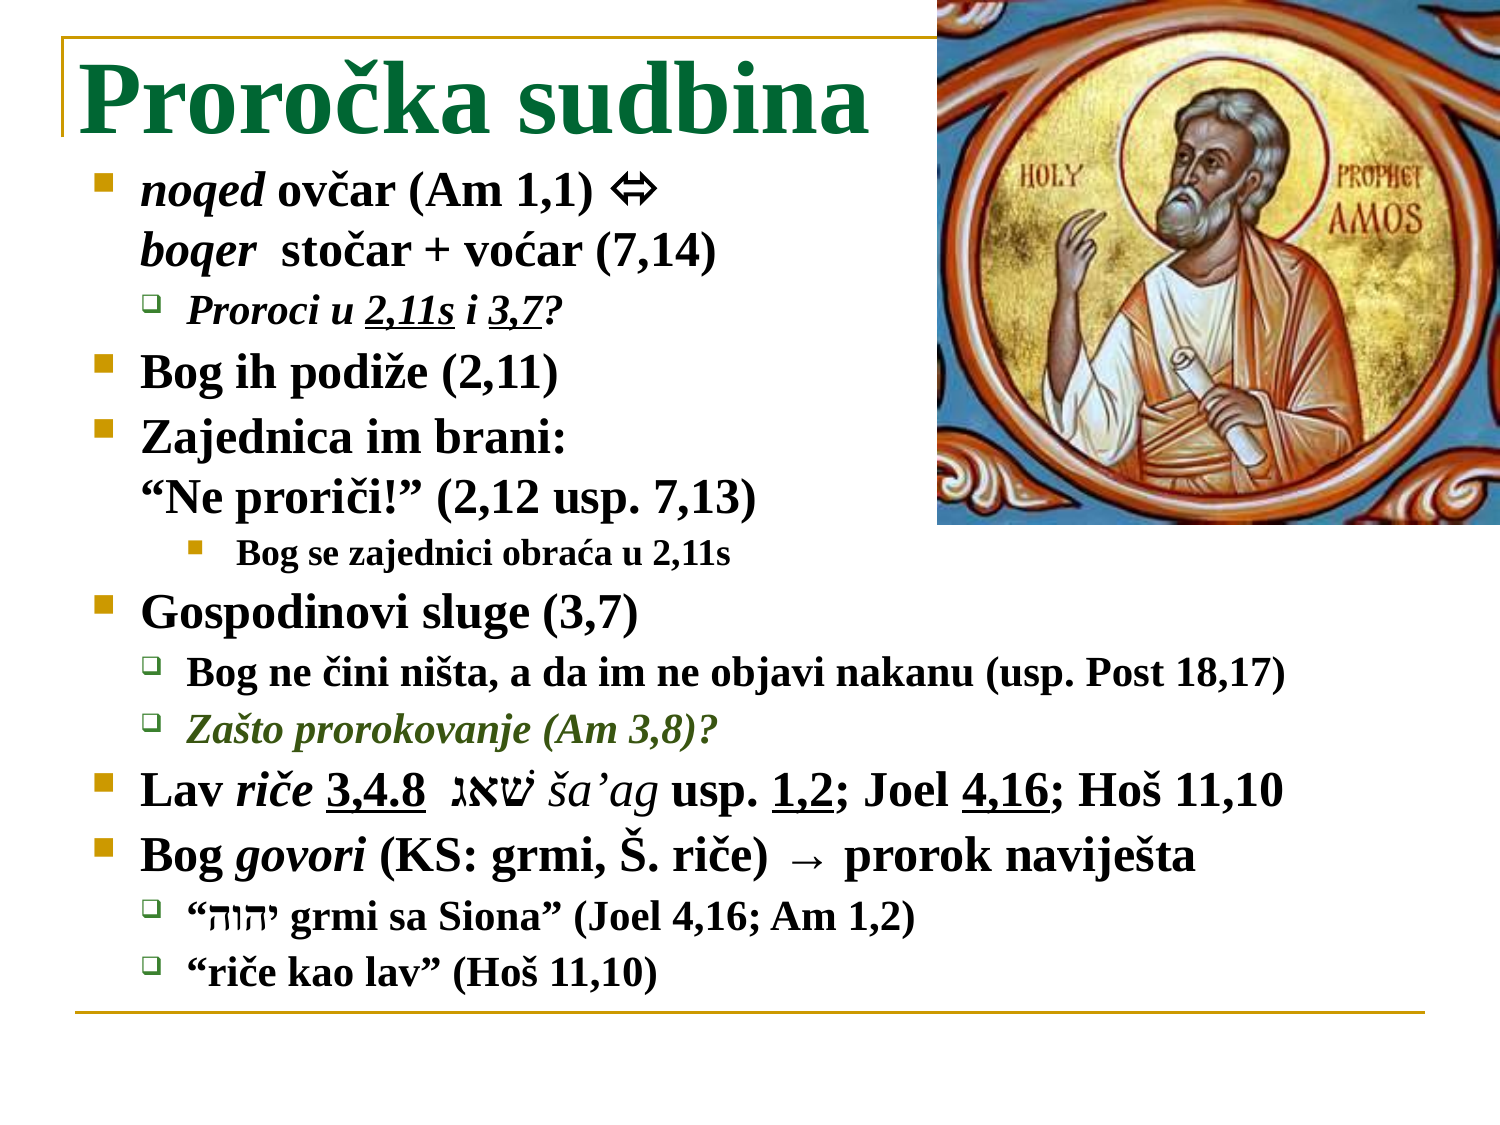

# Proročka sudbina
noqed ovčar (Am 1,1)
boqer stočar + voćar (7,14)
Proroci u 2,11s i 3,7?
Bog ih podiže (2,11)
Zajednica im brani:
“Ne proriči!” (2,12 usp. 7,13)
Bog se zajednici obraća u 2,11s
Gospodinovi sluge (3,7)
Bog ne čini ništa, a da im ne objavi nakanu (usp. Post 18,17)
Zašto prorokovanje (Am 3,8)?
Lav riče 3,4.8 שׁאג ša’ag usp. 1,2; Joel 4,16; Hoš 11,10
Bog govori (KS: grmi, Š. riče) → prorok naviješta
“יהוה grmi sa Siona” (Joel 4,16; Am 1,2)
“riče kao lav” (Hoš 11,10)